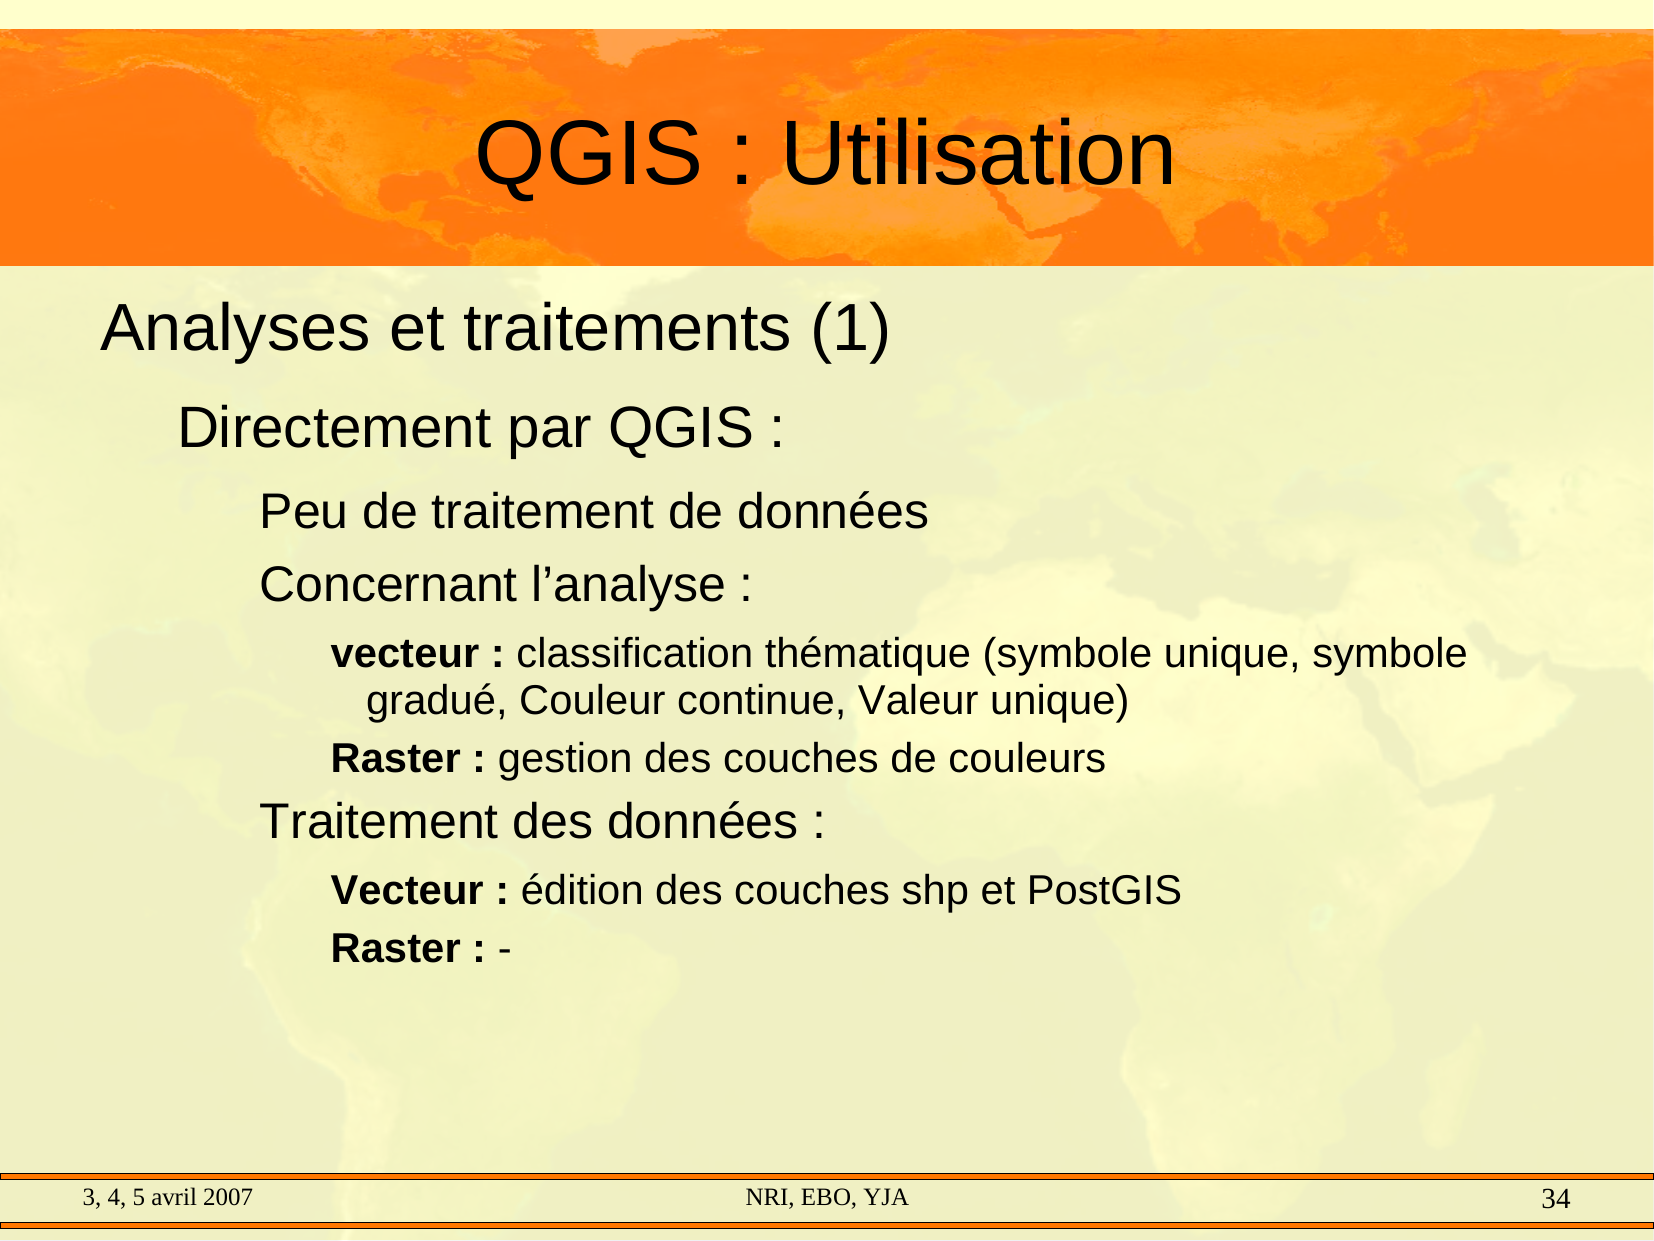

# QGIS : Utilisation
Analyses et traitements (1)
Directement par QGIS :
Peu de traitement de données
Concernant l’analyse :
vecteur : classification thématique (symbole unique, symbole gradué, Couleur continue, Valeur unique)
Raster : gestion des couches de couleurs
Traitement des données :
Vecteur : édition des couches shp et PostGIS
Raster : -
3, 4, 5 avril 2007
NRI, EBO, YJA
34